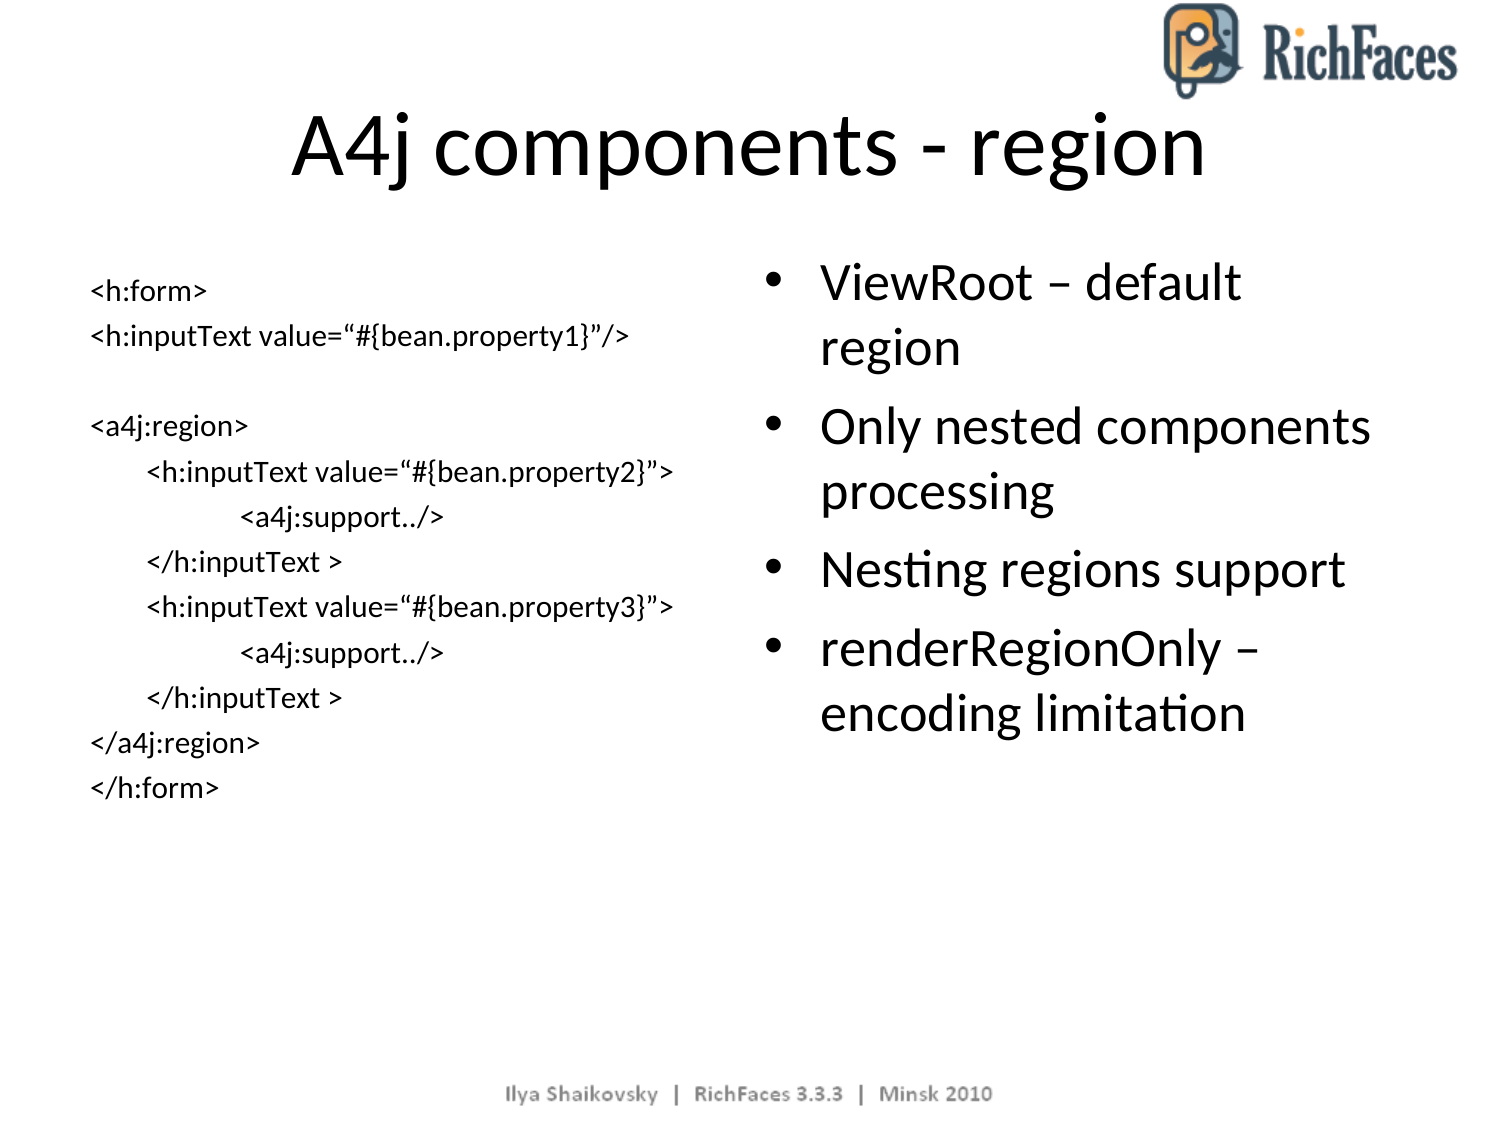

# A4j components - region
ViewRoot – default region
Only nested components processing
Nesting regions support
renderRegionOnly – encoding limitation
<h:form>
<h:inputText value=“#{bean.property1}”/>
<a4j:region>
	<h:inputText value=“#{bean.property2}”>
		<a4j:support../>
	</h:inputText >
	<h:inputText value=“#{bean.property3}”>
		<a4j:support../>
	</h:inputText >
</a4j:region>
</h:form>